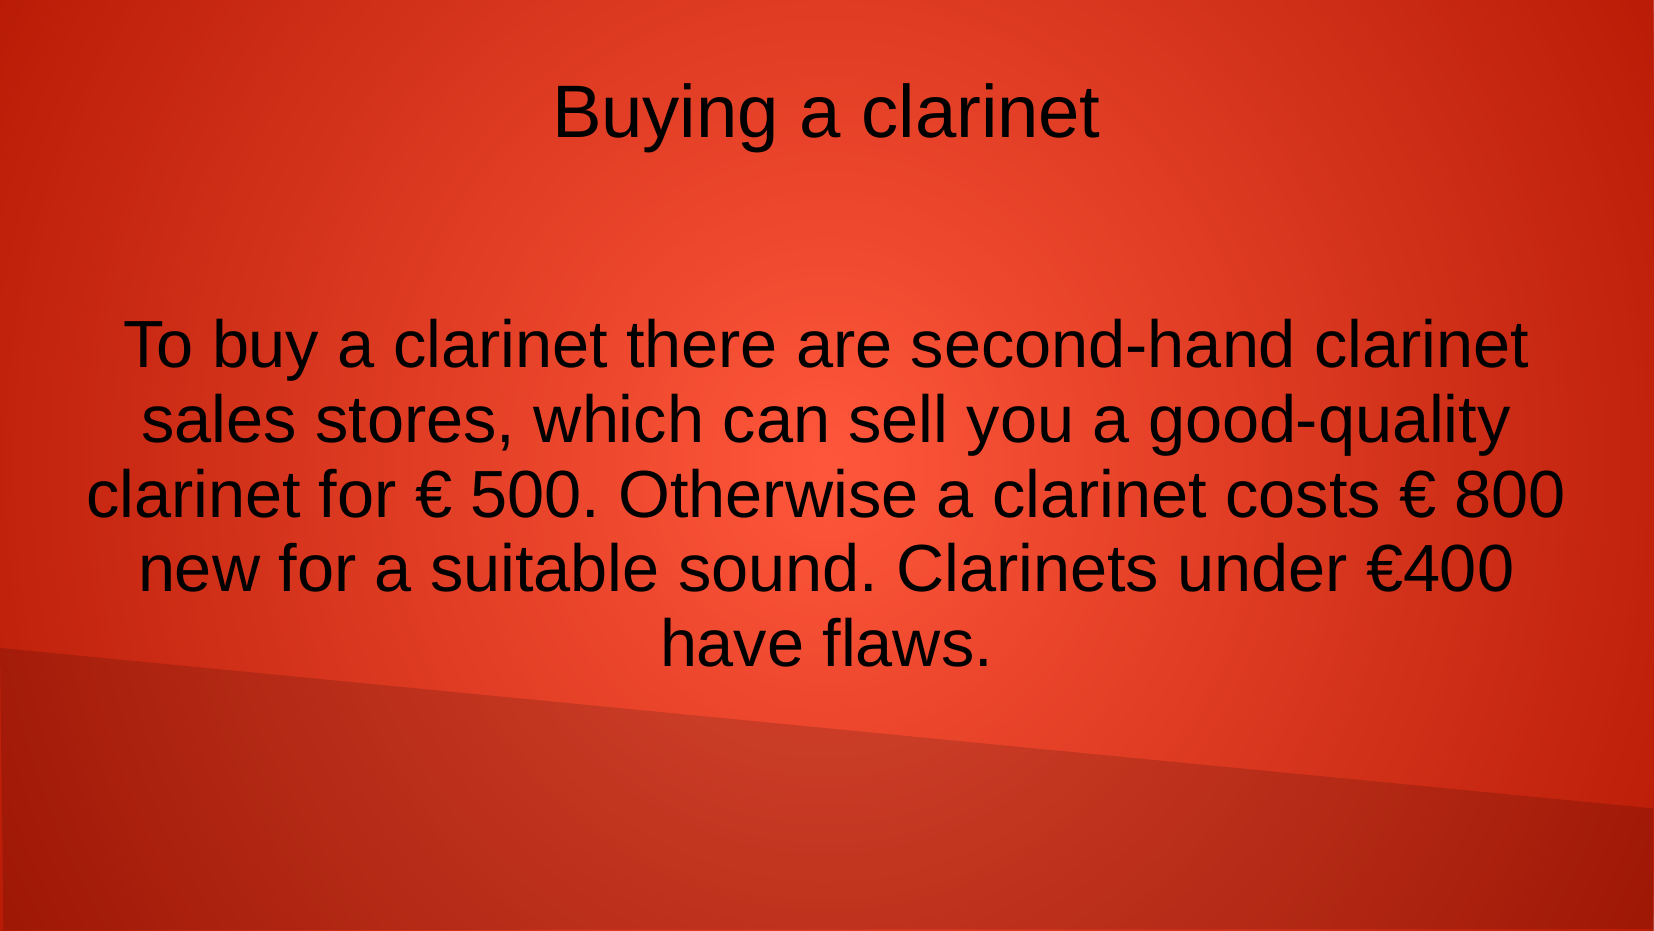

# Buying a clarinet
To buy a clarinet there are second-hand clarinet sales stores, which can sell you a good-quality clarinet for € 500. Otherwise a clarinet costs € 800 new for a suitable sound. Clarinets under €400 have flaws.